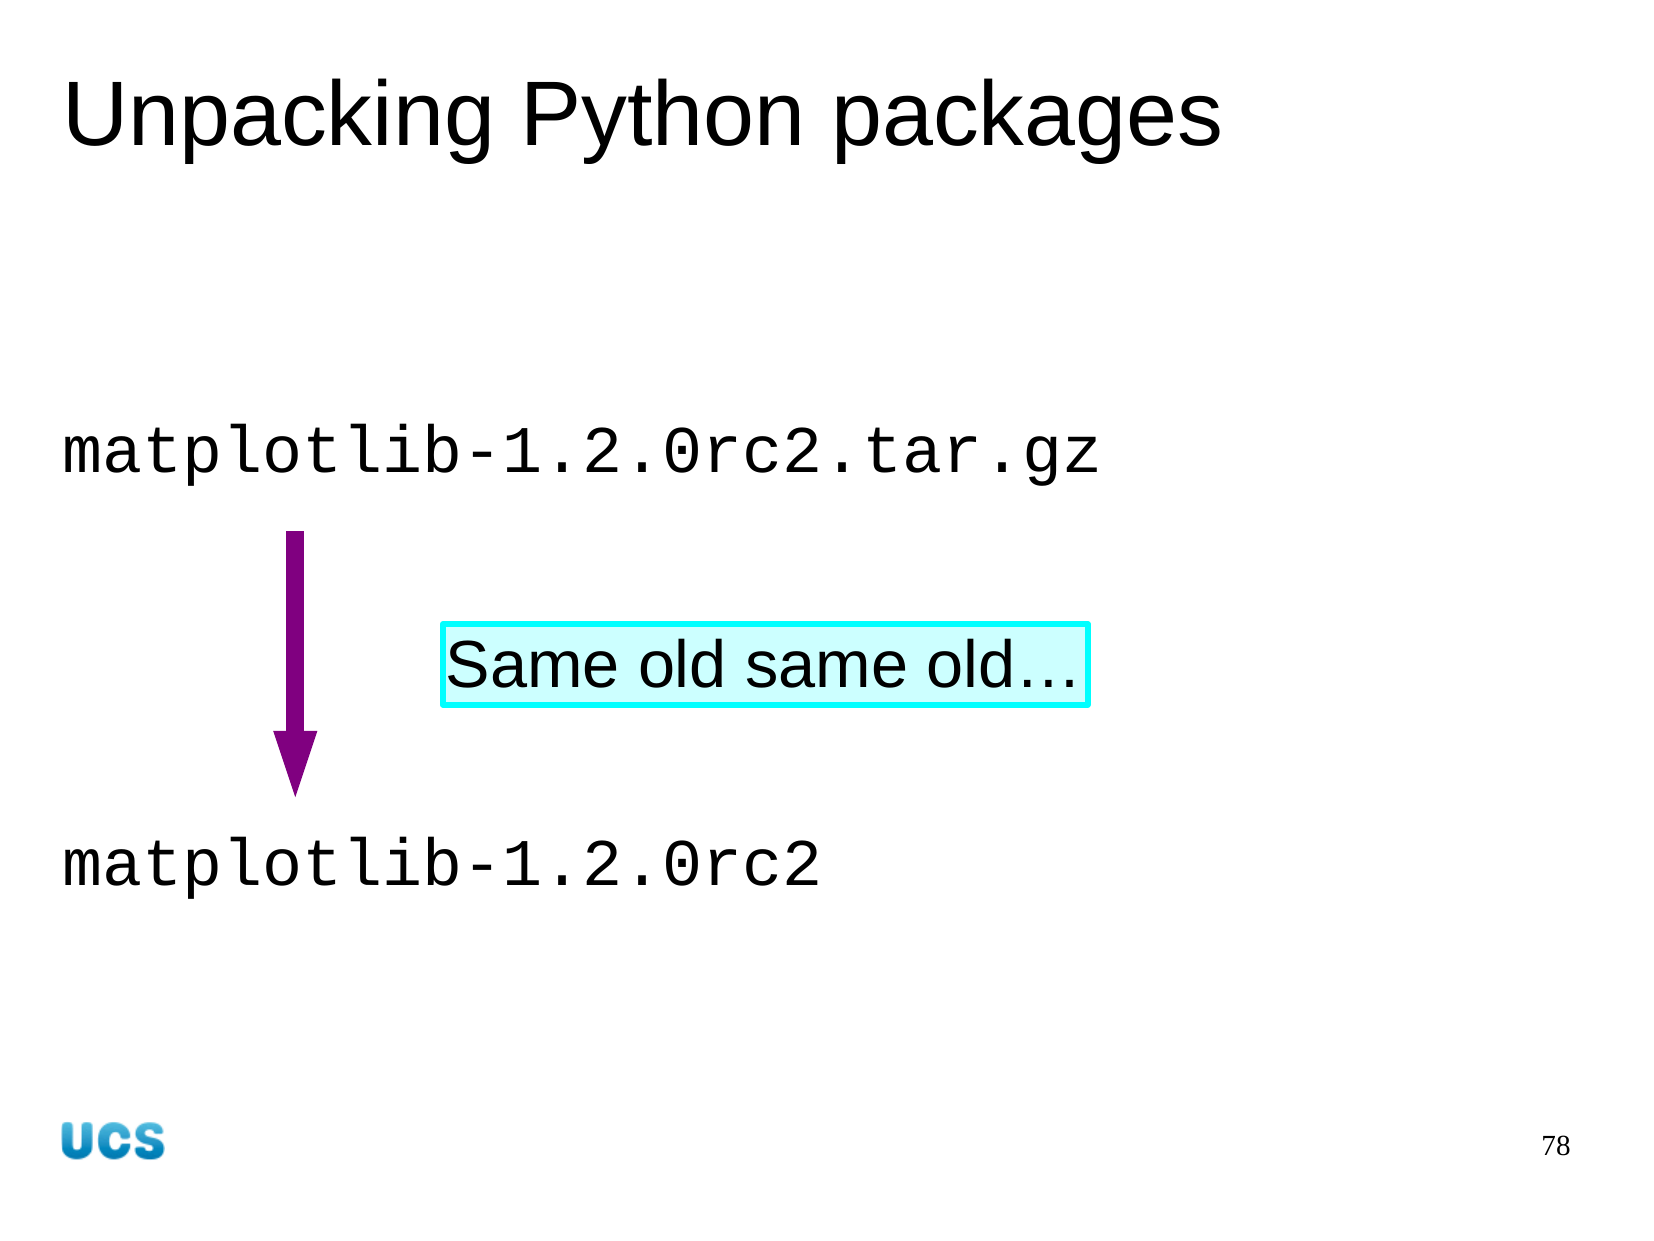

Unpacking Python packages
matplotlib-1.2.0rc2.tar.gz
Same old same old…
matplotlib-1.2.0rc2
78